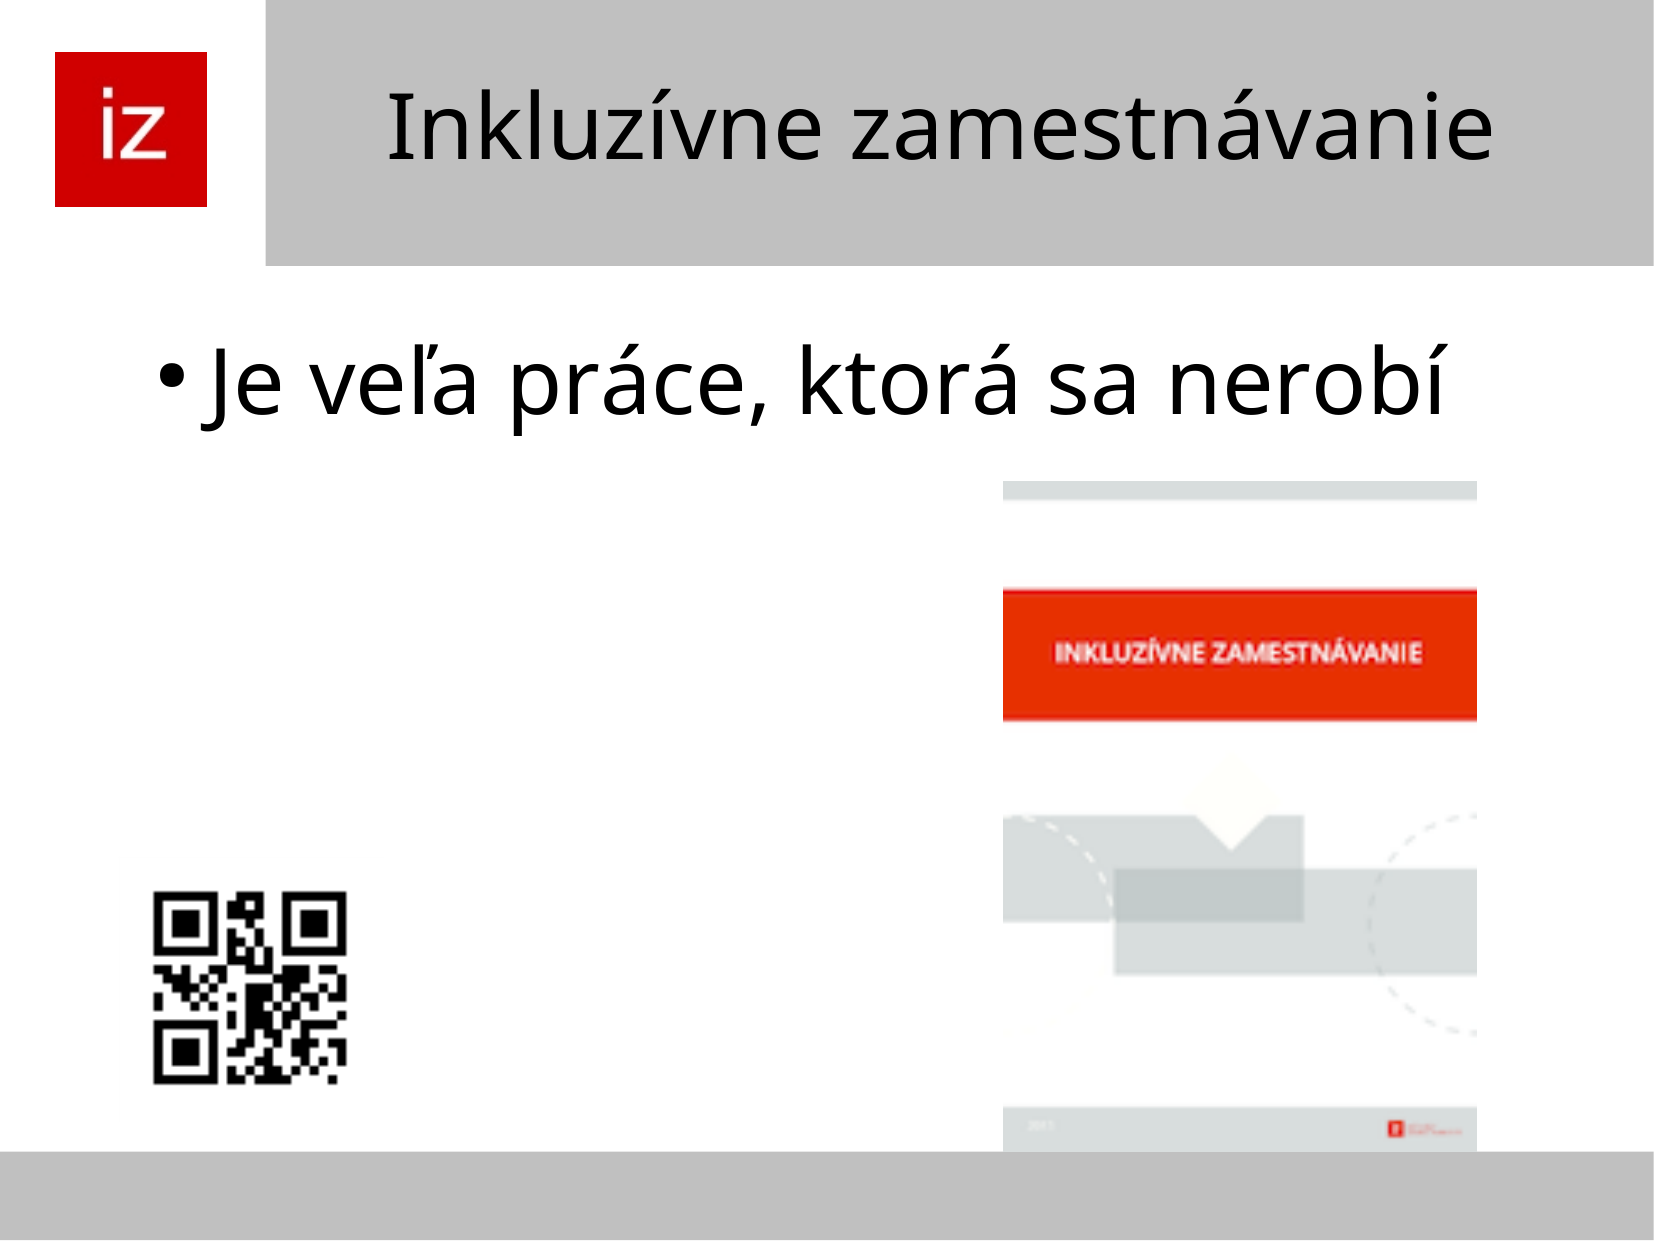

# Inkluzívne zamestnávanie
Je veľa práce, ktorá sa nerobí